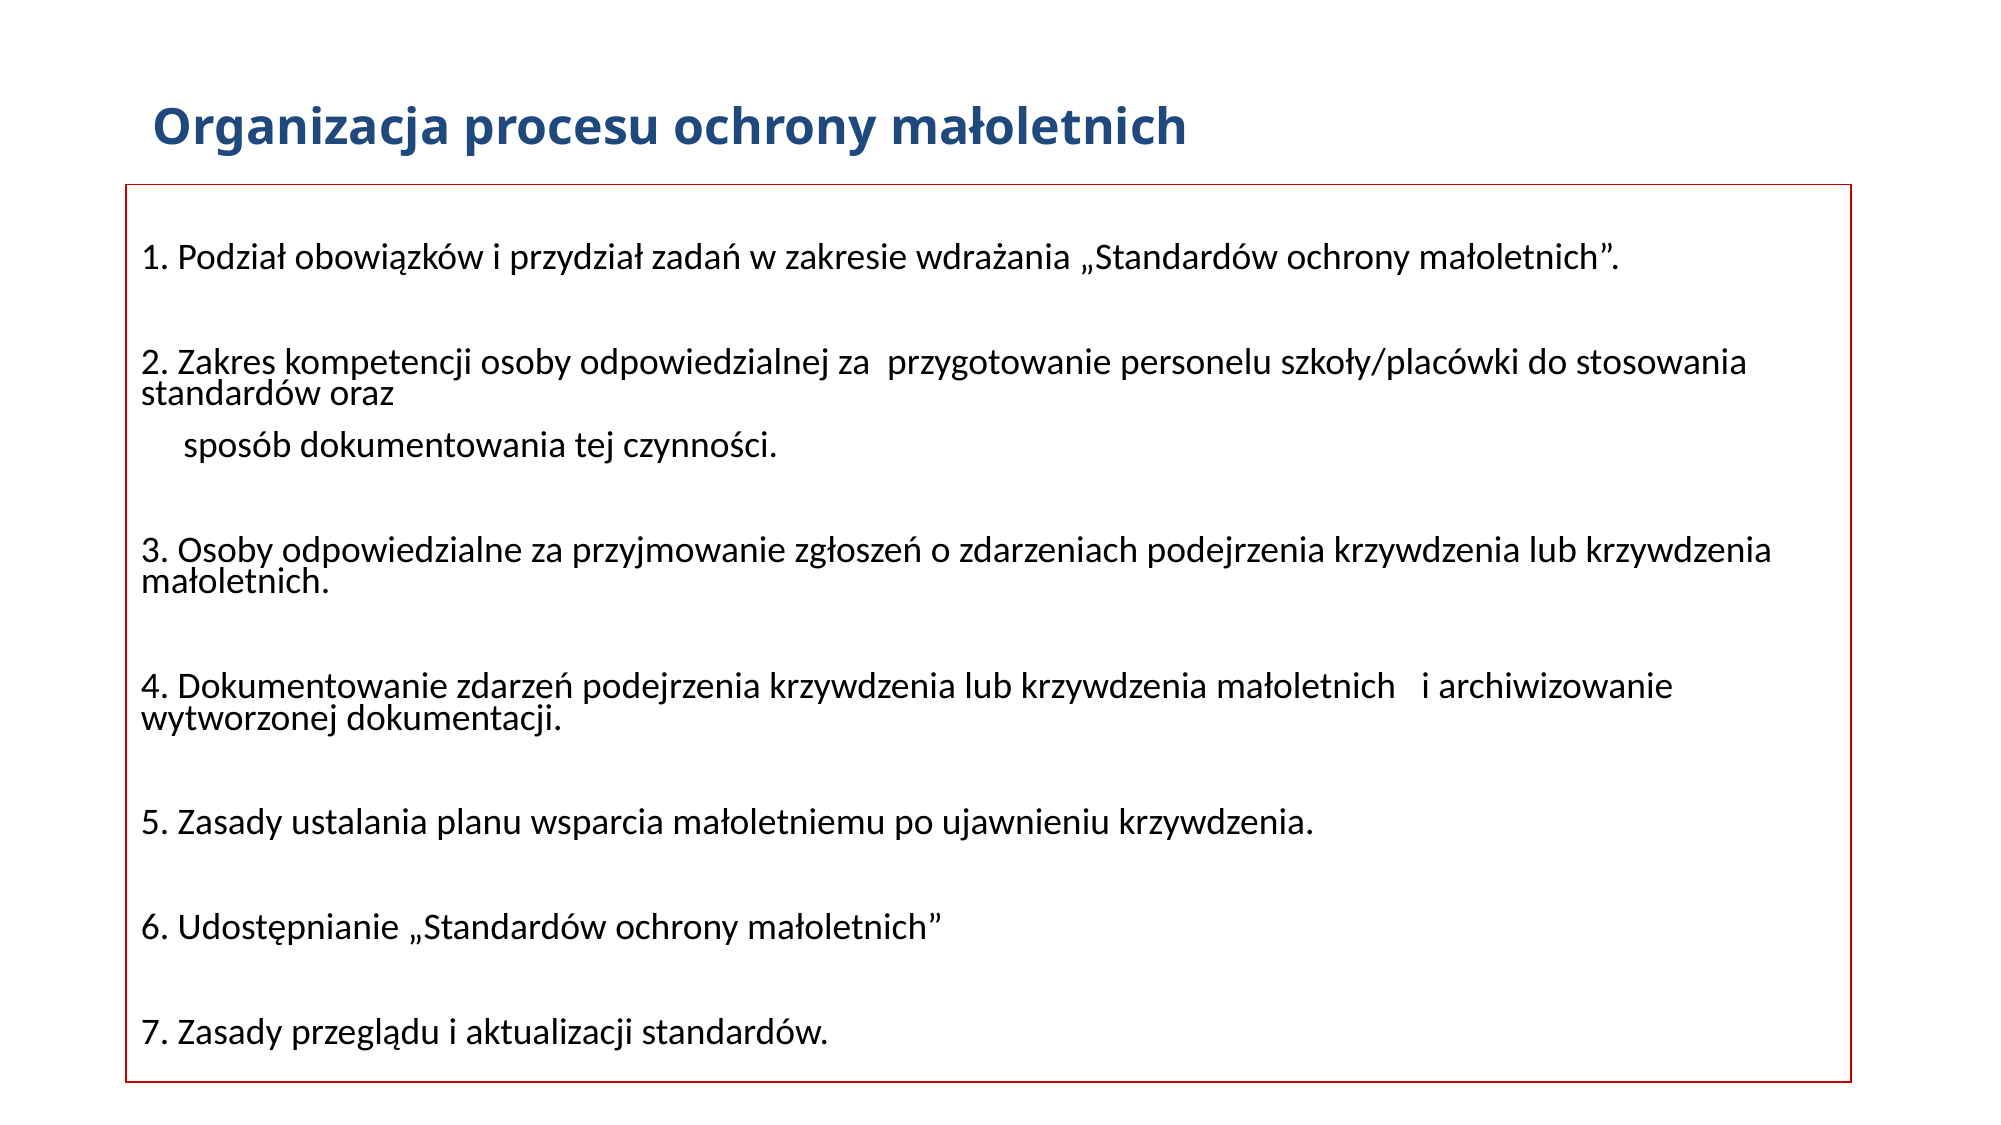

# Organizacja procesu ochrony małoletnich
1. Podział obowiązków i przydział zadań w zakresie wdrażania „Standardów ochrony małoletnich”.
2. Zakres kompetencji osoby odpowiedzialnej za przygotowanie personelu szkoły/placówki do stosowania standardów oraz
 sposób dokumentowania tej czynności.
3. Osoby odpowiedzialne za przyjmowanie zgłoszeń o zdarzeniach podejrzenia krzywdzenia lub krzywdzenia małoletnich.
4. Dokumentowanie zdarzeń podejrzenia krzywdzenia lub krzywdzenia małoletnich i archiwizowanie wytworzonej dokumentacji.
5. Zasady ustalania planu wsparcia małoletniemu po ujawnieniu krzywdzenia.
6. Udostępnianie „Standardów ochrony małoletnich”
7. Zasady przeglądu i aktualizacji standardów.